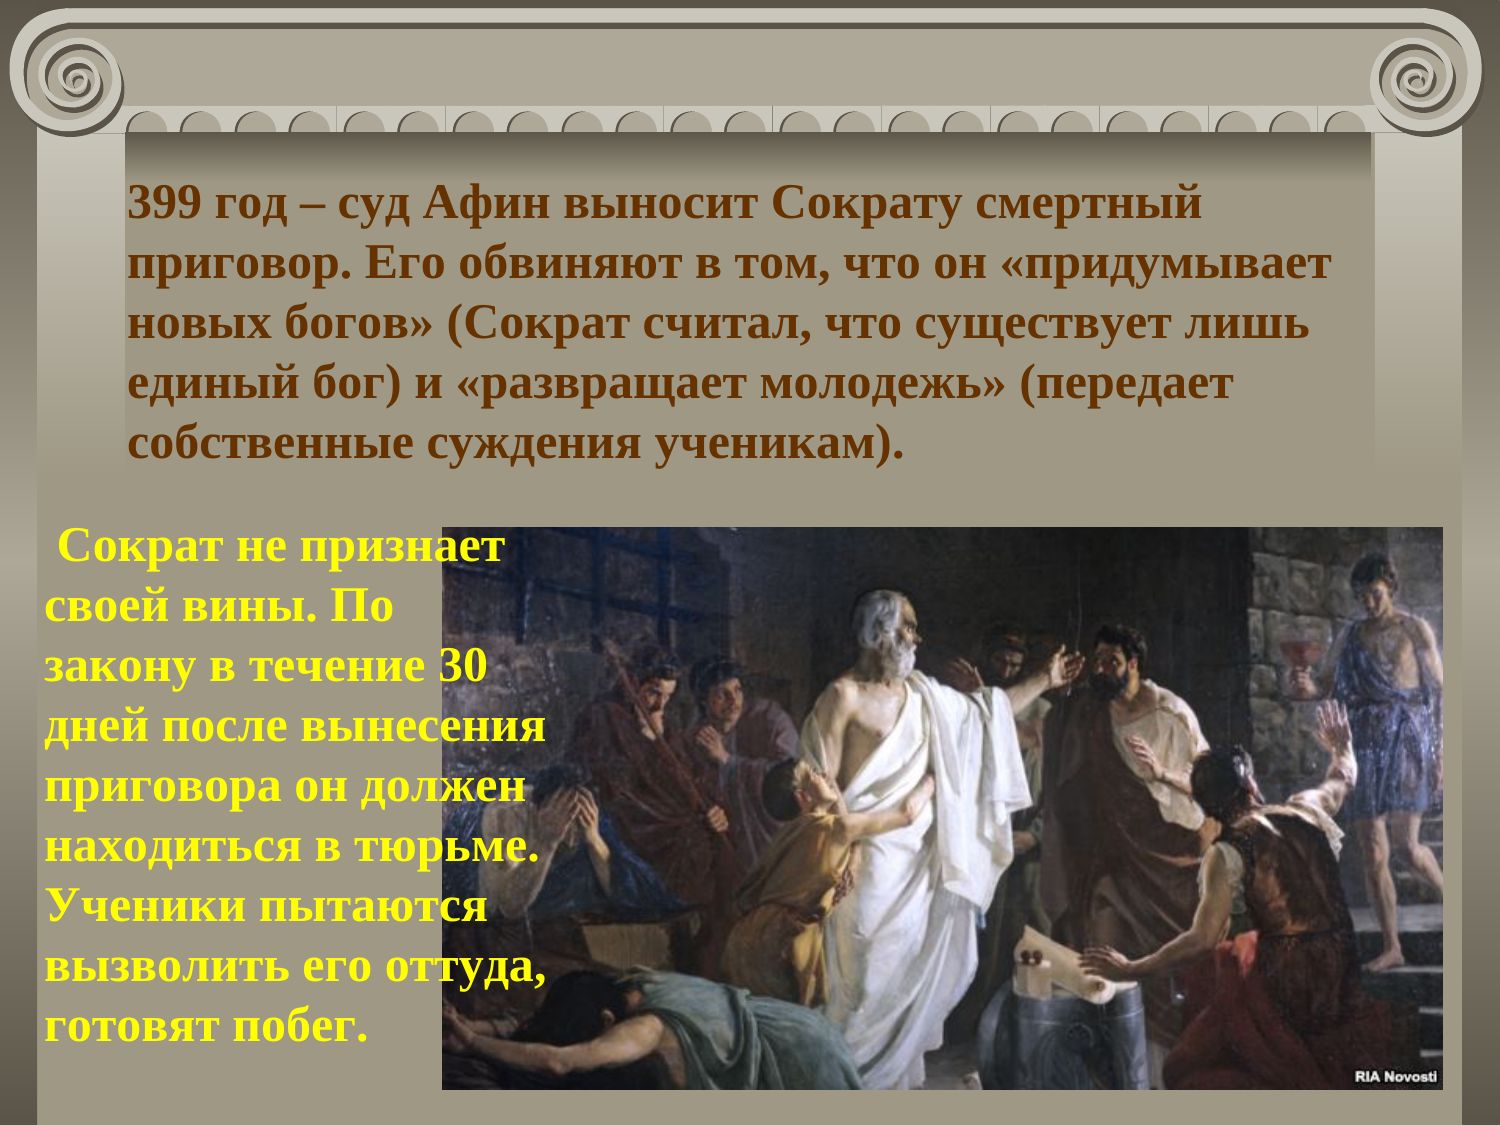

399 год – суд Афин выносит Сократу смертный приговор. Его обвиняют в том, что он «придумывает новых богов» (Сократ считал, что существует лишь единый бог) и «развращает молодежь» (передает собственные суждения ученикам).
 Сократ не признает своей вины. По закону в течение 30 дней после вынесения приговора он должен находиться в тюрьме. Ученики пытаются вызволить его оттуда, готовят побег.